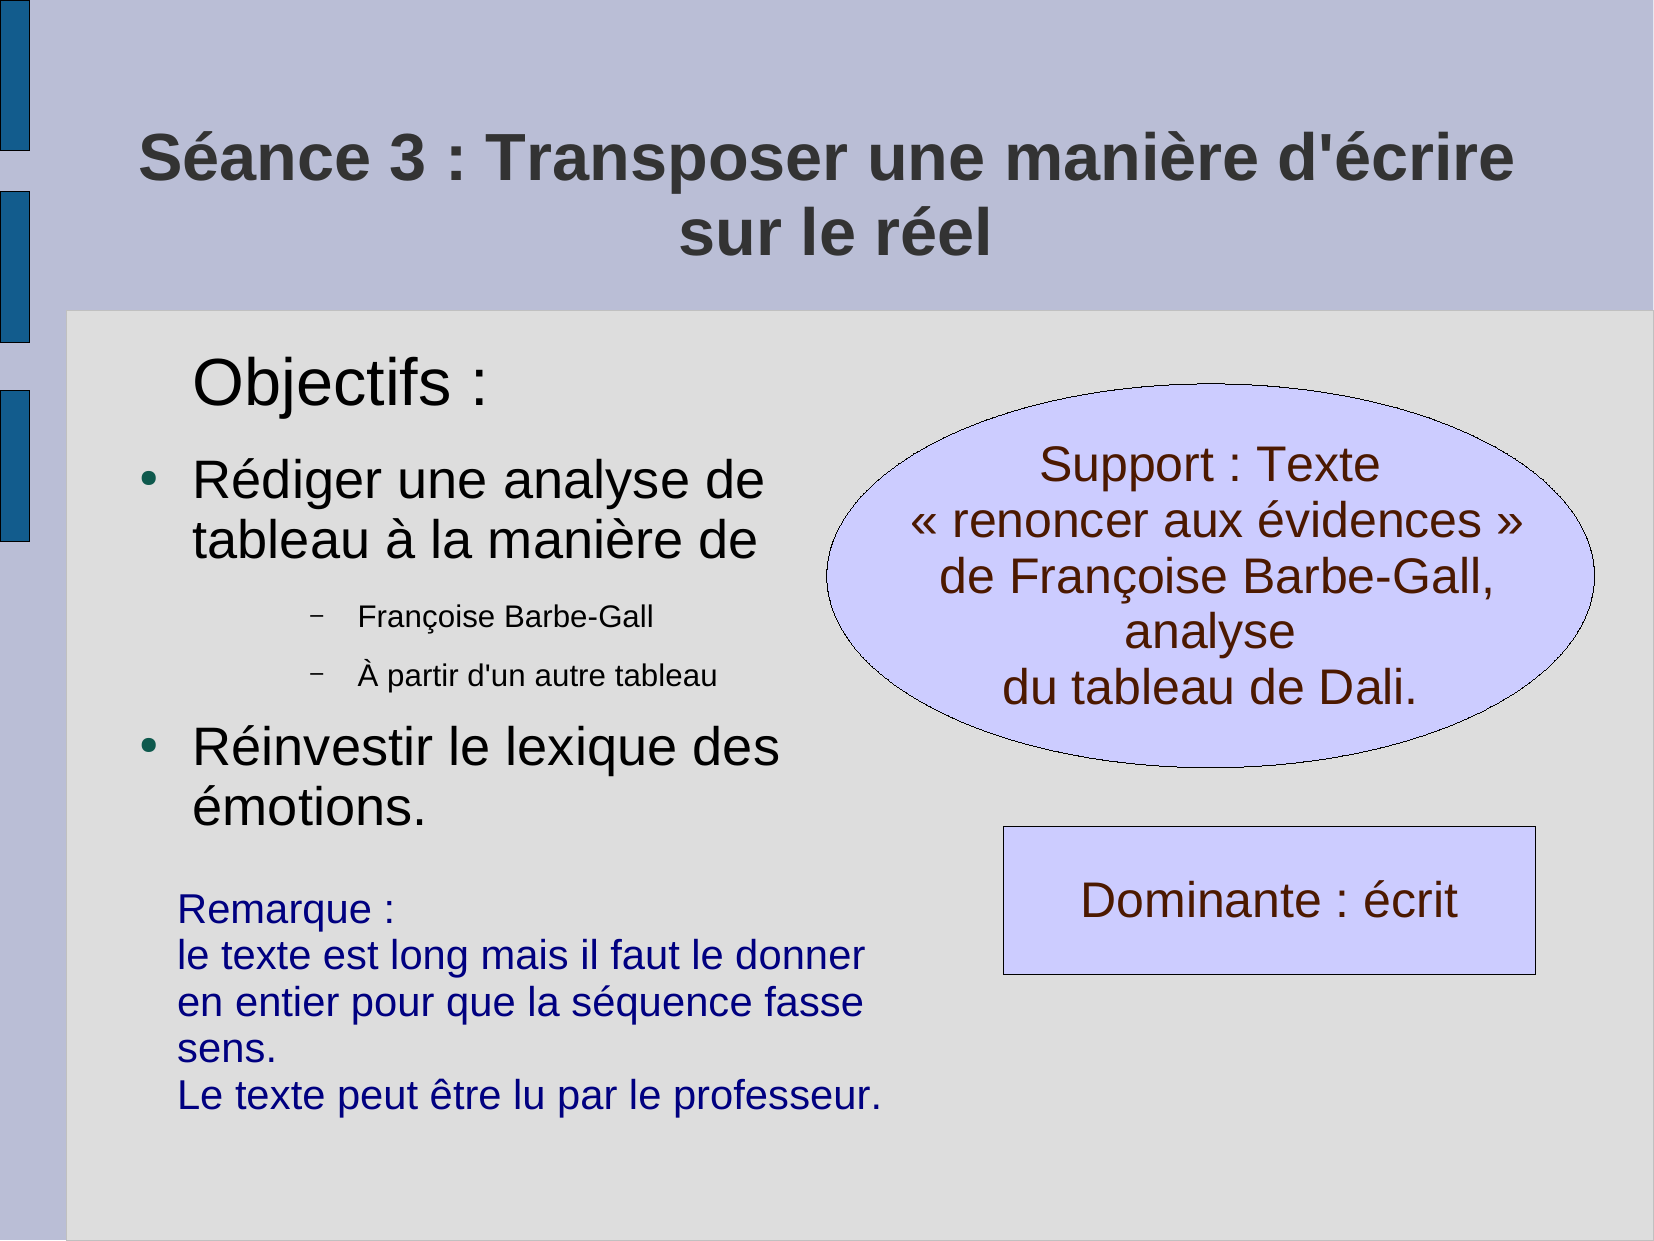

# Séance 3 : Transposer une manière d'écrire sur le réel
Objectifs :
Rédiger une analyse de tableau à la manière de
Françoise Barbe-Gall
À partir d'un autre tableau
Réinvestir le lexique des émotions.
Support : Texte
 « renoncer aux évidences »
 de Françoise Barbe-Gall,
 analyse
du tableau de Dali.
Dominante : écrit
Remarque :
le texte est long mais il faut le donner en entier pour que la séquence fasse sens.
Le texte peut être lu par le professeur.